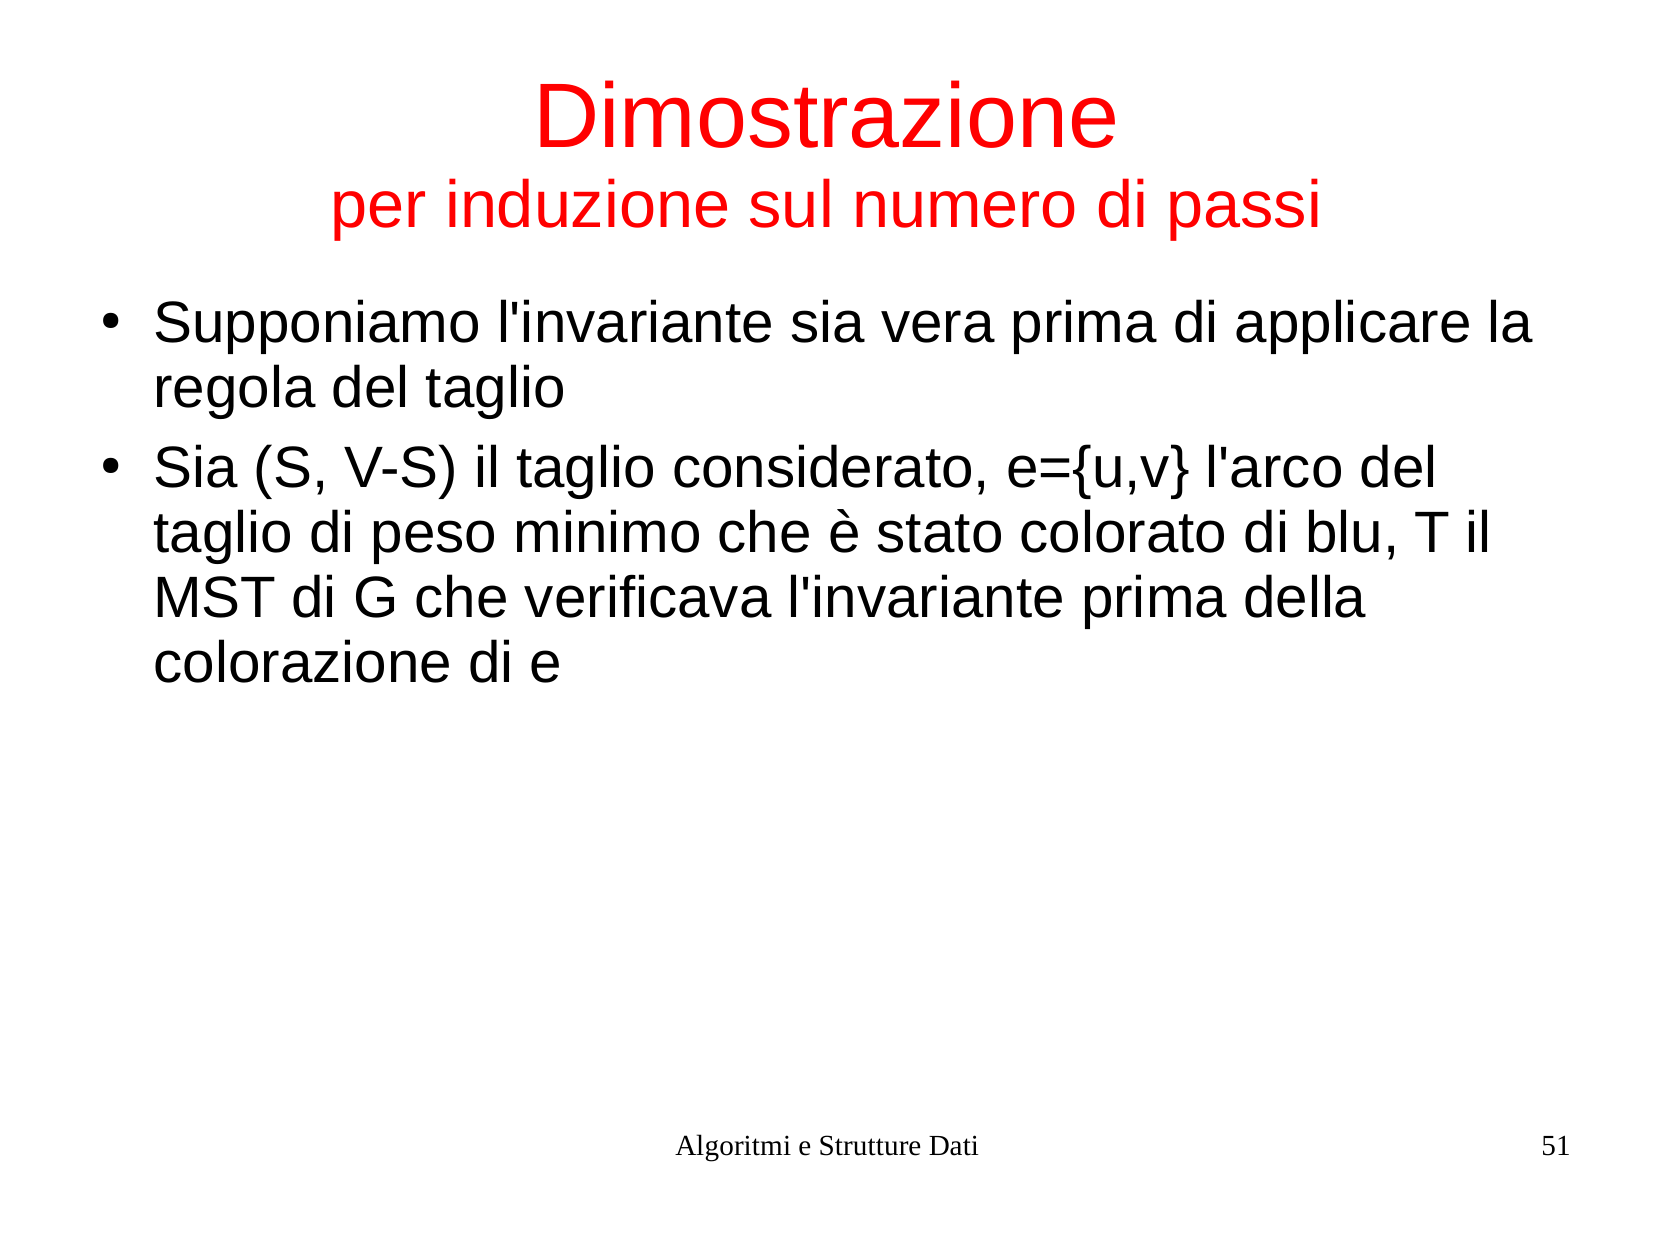

# Dimostrazione per induzione sul numero di passi
Supponiamo l'invariante sia vera prima di applicare la regola del taglio
Sia (S, V-S) il taglio considerato, e={u,v} l'arco del taglio di peso minimo che è stato colorato di blu, T il MST di G che verificava l'invariante prima della colorazione di e
Algoritmi e Strutture Dati
51